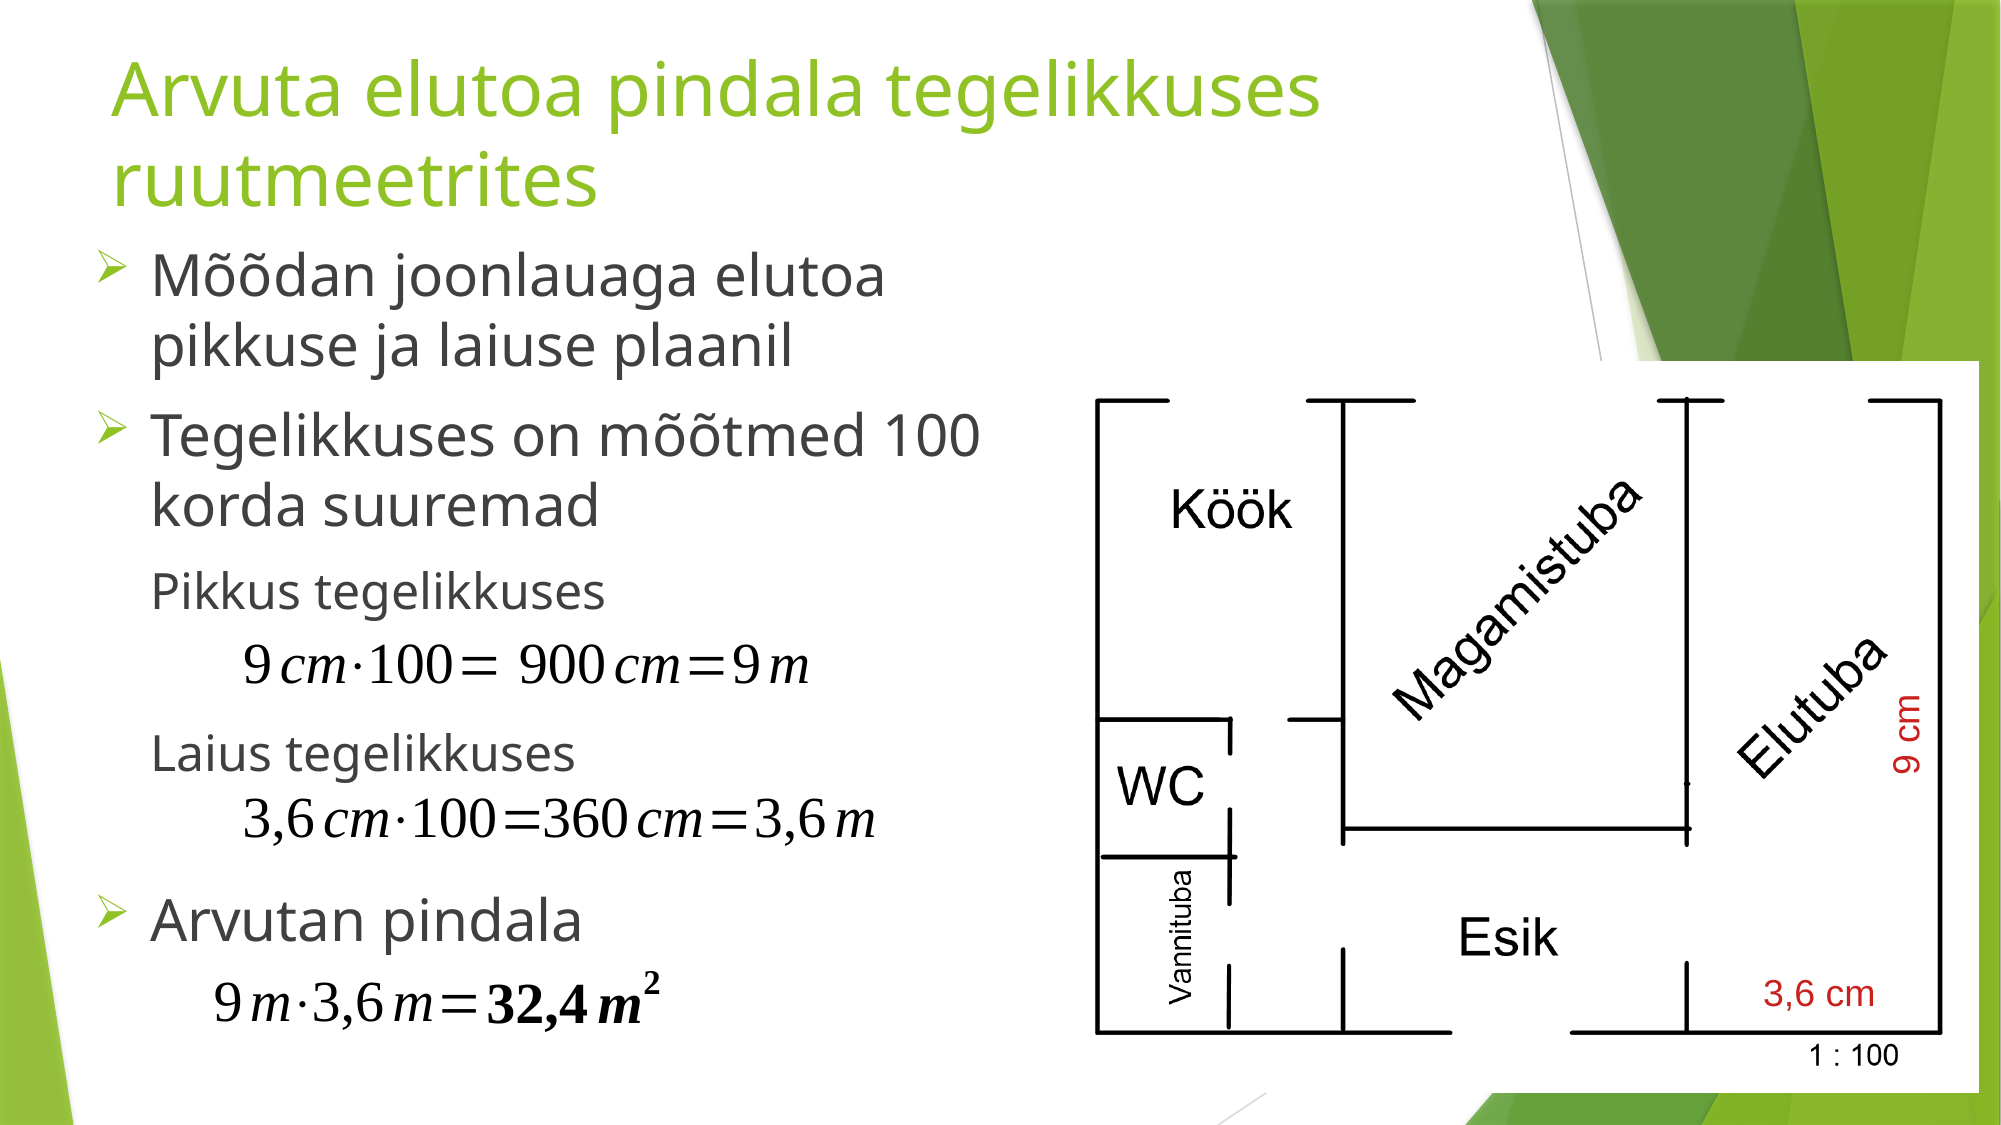

# Arvuta elutoa pindala tegelikkuses ruutmeetrites
Mõõdan joonlauaga elutoa pikkuse ja laiuse plaanil
Tegelikkuses on mõõtmed 100 korda suuremad
Pikkus tegelikkuses
Laius tegelikkuses
Arvutan pindala
9 cm
3,6 cm